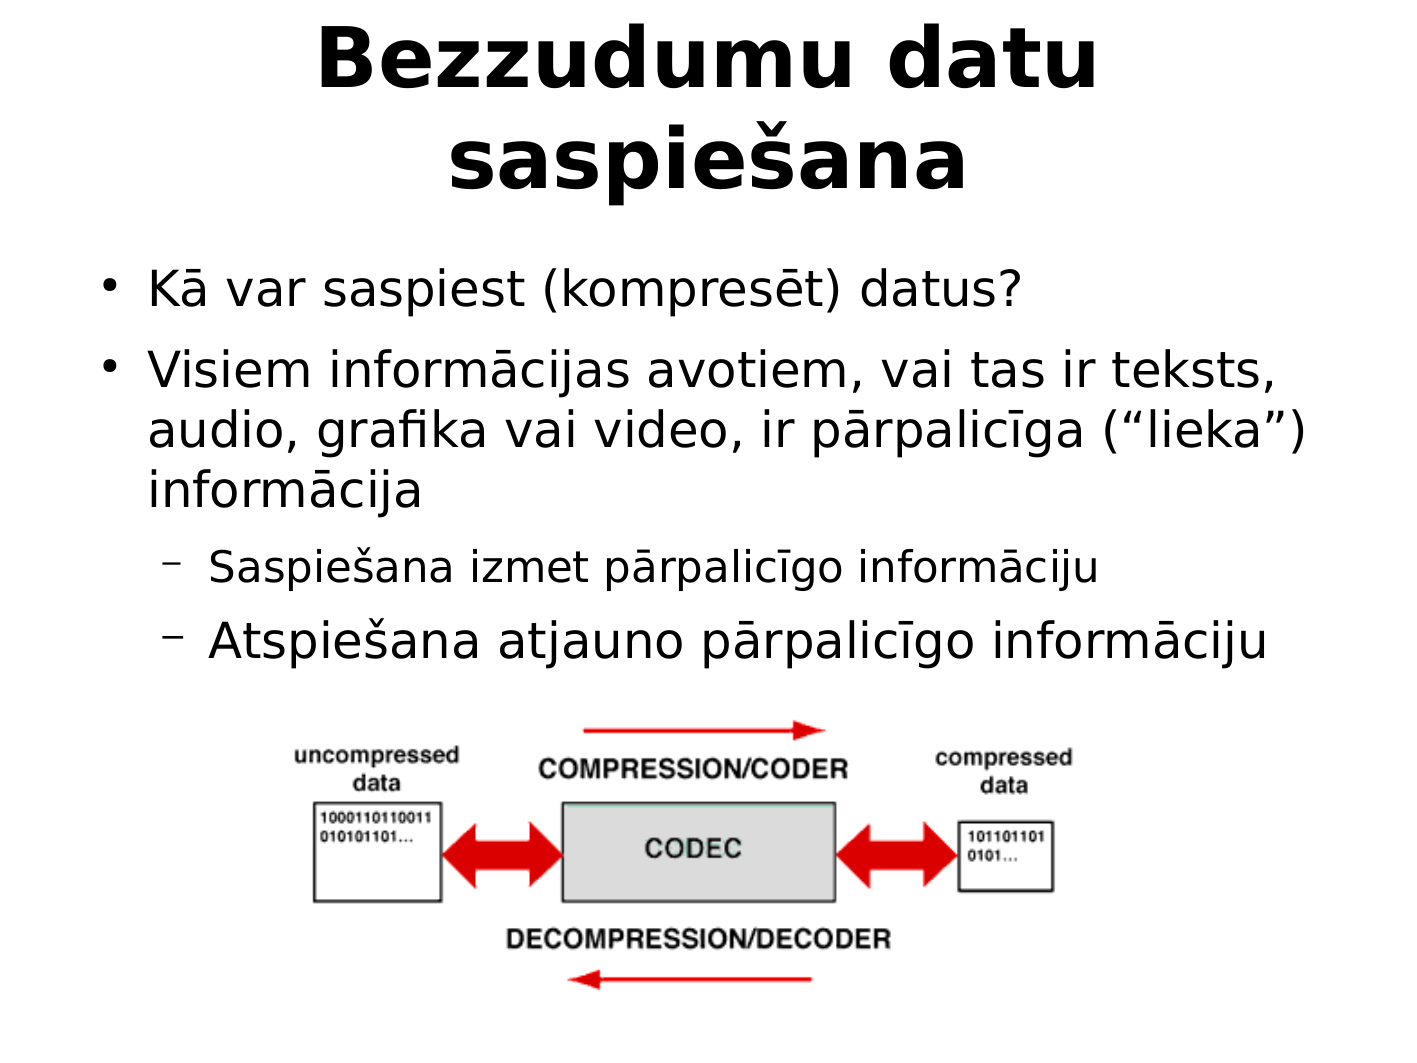

# Bezzudumu datu saspiešana
Kā var saspiest (kompresēt) datus?
Visiem informācijas avotiem, vai tas ir teksts, audio, grafika vai video, ir pārpalicīga (“lieka”) informācija
Saspiešana izmet pārpalicīgo informāciju
Atspiešana atjauno pārpalicīgo informāciju